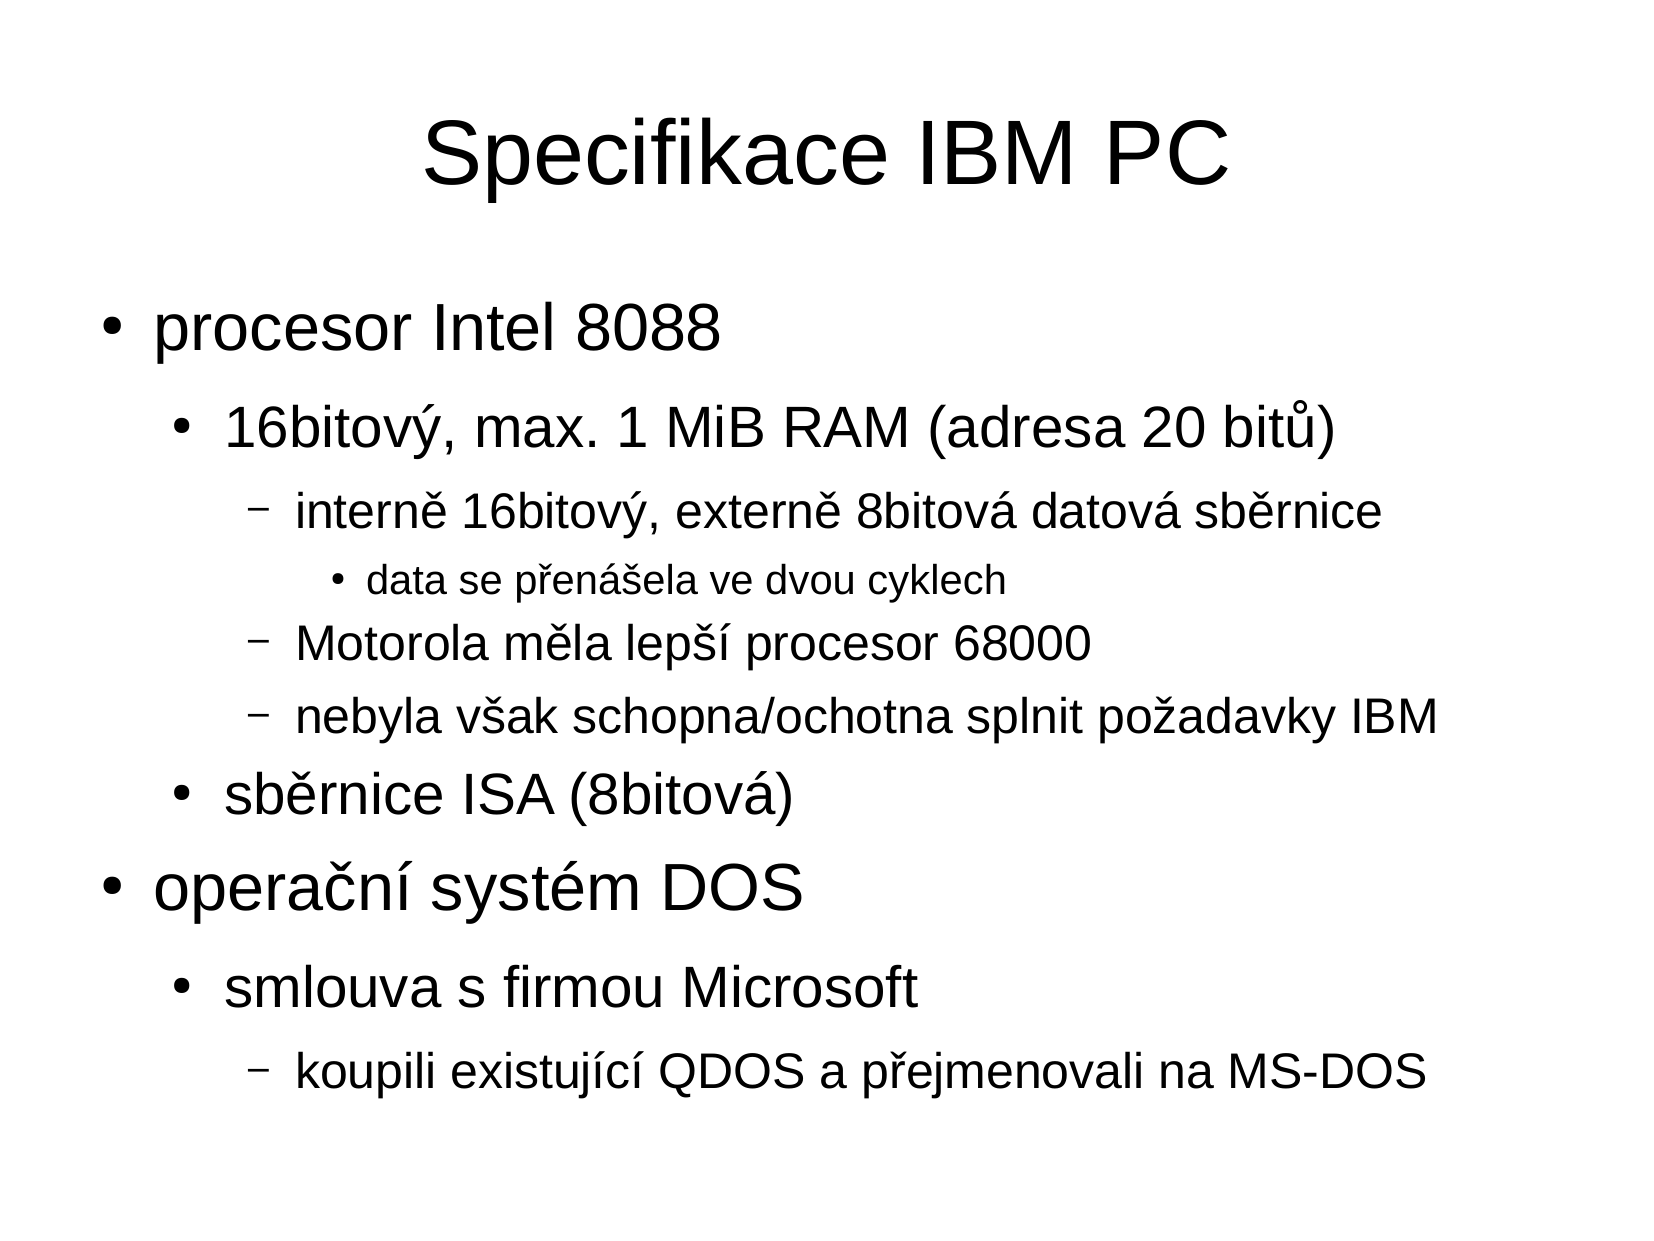

# Specifikace IBM PC
procesor Intel 8088
16bitový, max. 1 MiB RAM (adresa 20 bitů)
interně 16bitový, externě 8bitová datová sběrnice
data se přenášela ve dvou cyklech
Motorola měla lepší procesor 68000
nebyla však schopna/ochotna splnit požadavky IBM
sběrnice ISA (8bitová)
operační systém DOS
smlouva s firmou Microsoft
koupili existující QDOS a přejmenovali na MS-DOS